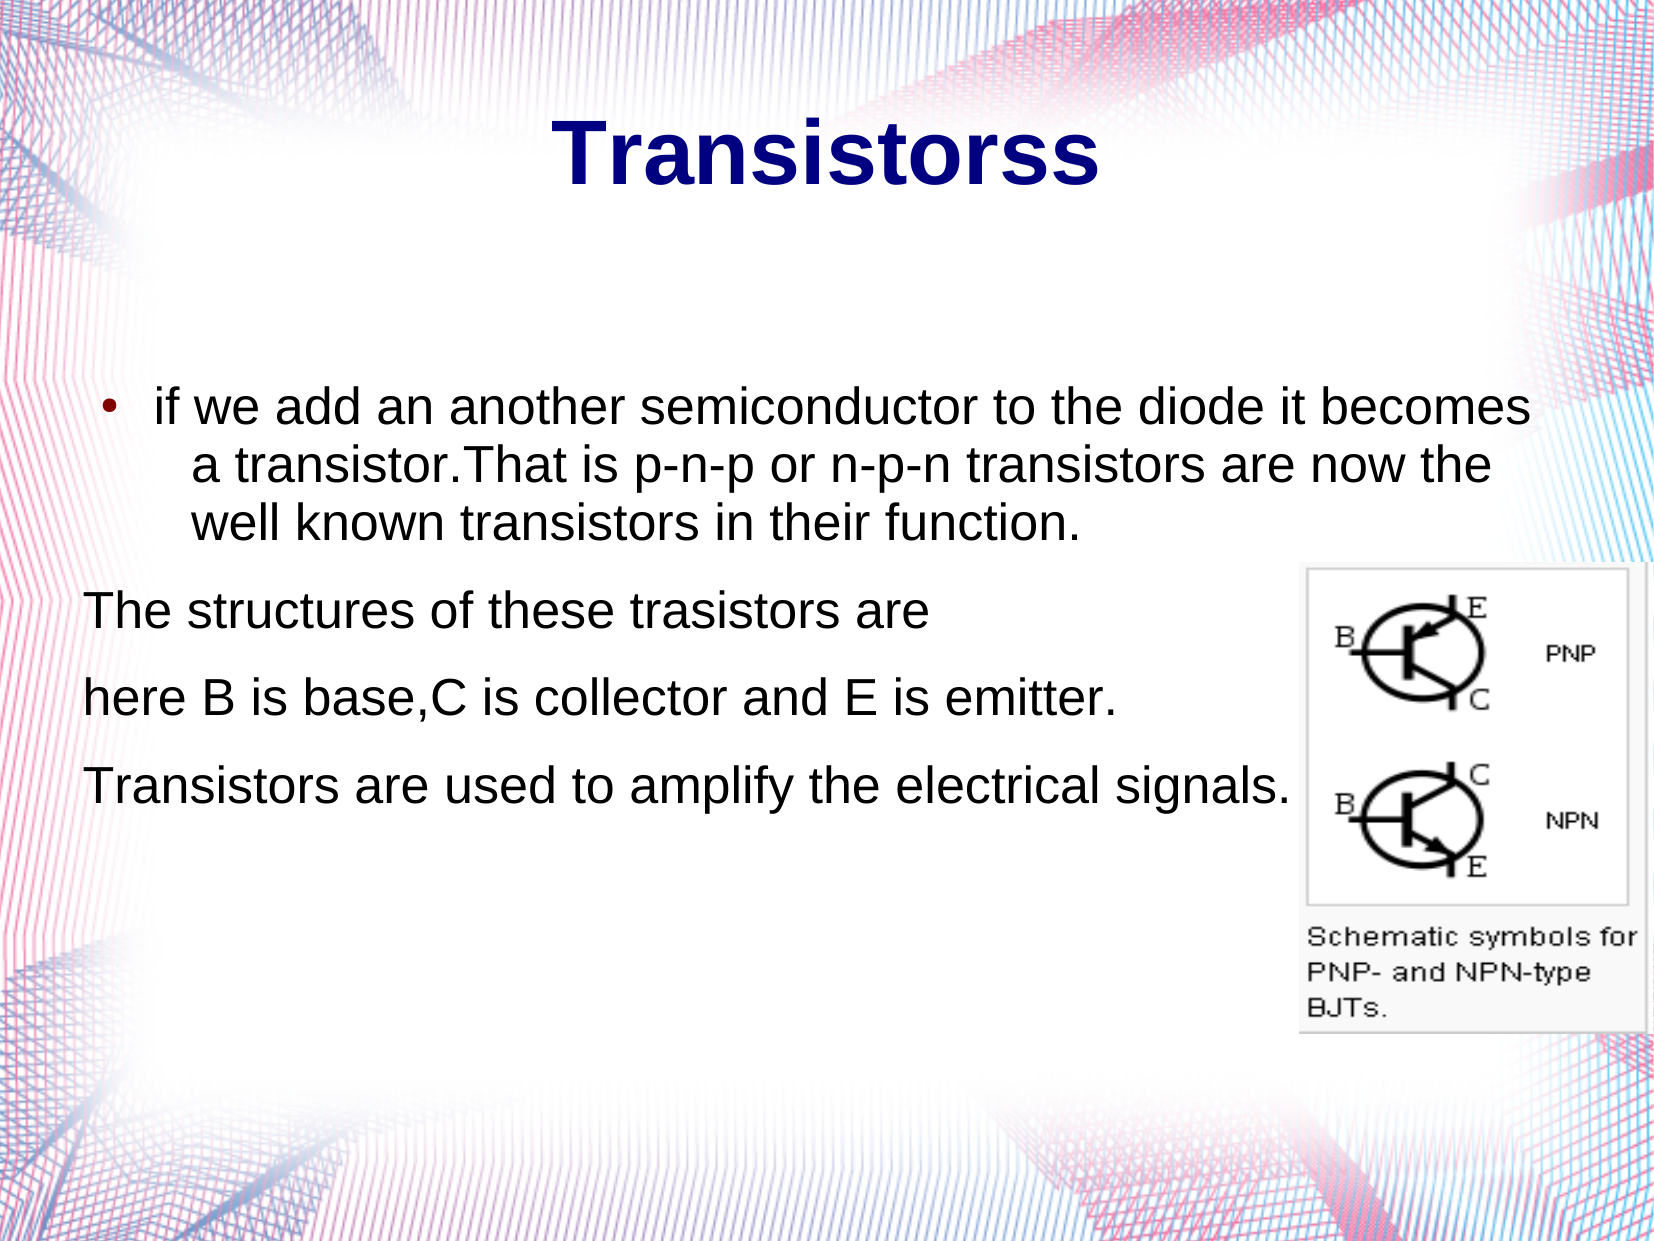

# Transistorss
if we add an another semiconductor to the diode it becomes a transistor.That is p-n-p or n-p-n transistors are now the well known transistors in their function.
The structures of these trasistors are
here B is base,C is collector and E is emitter.
Transistors are used to amplify the electrical signals.